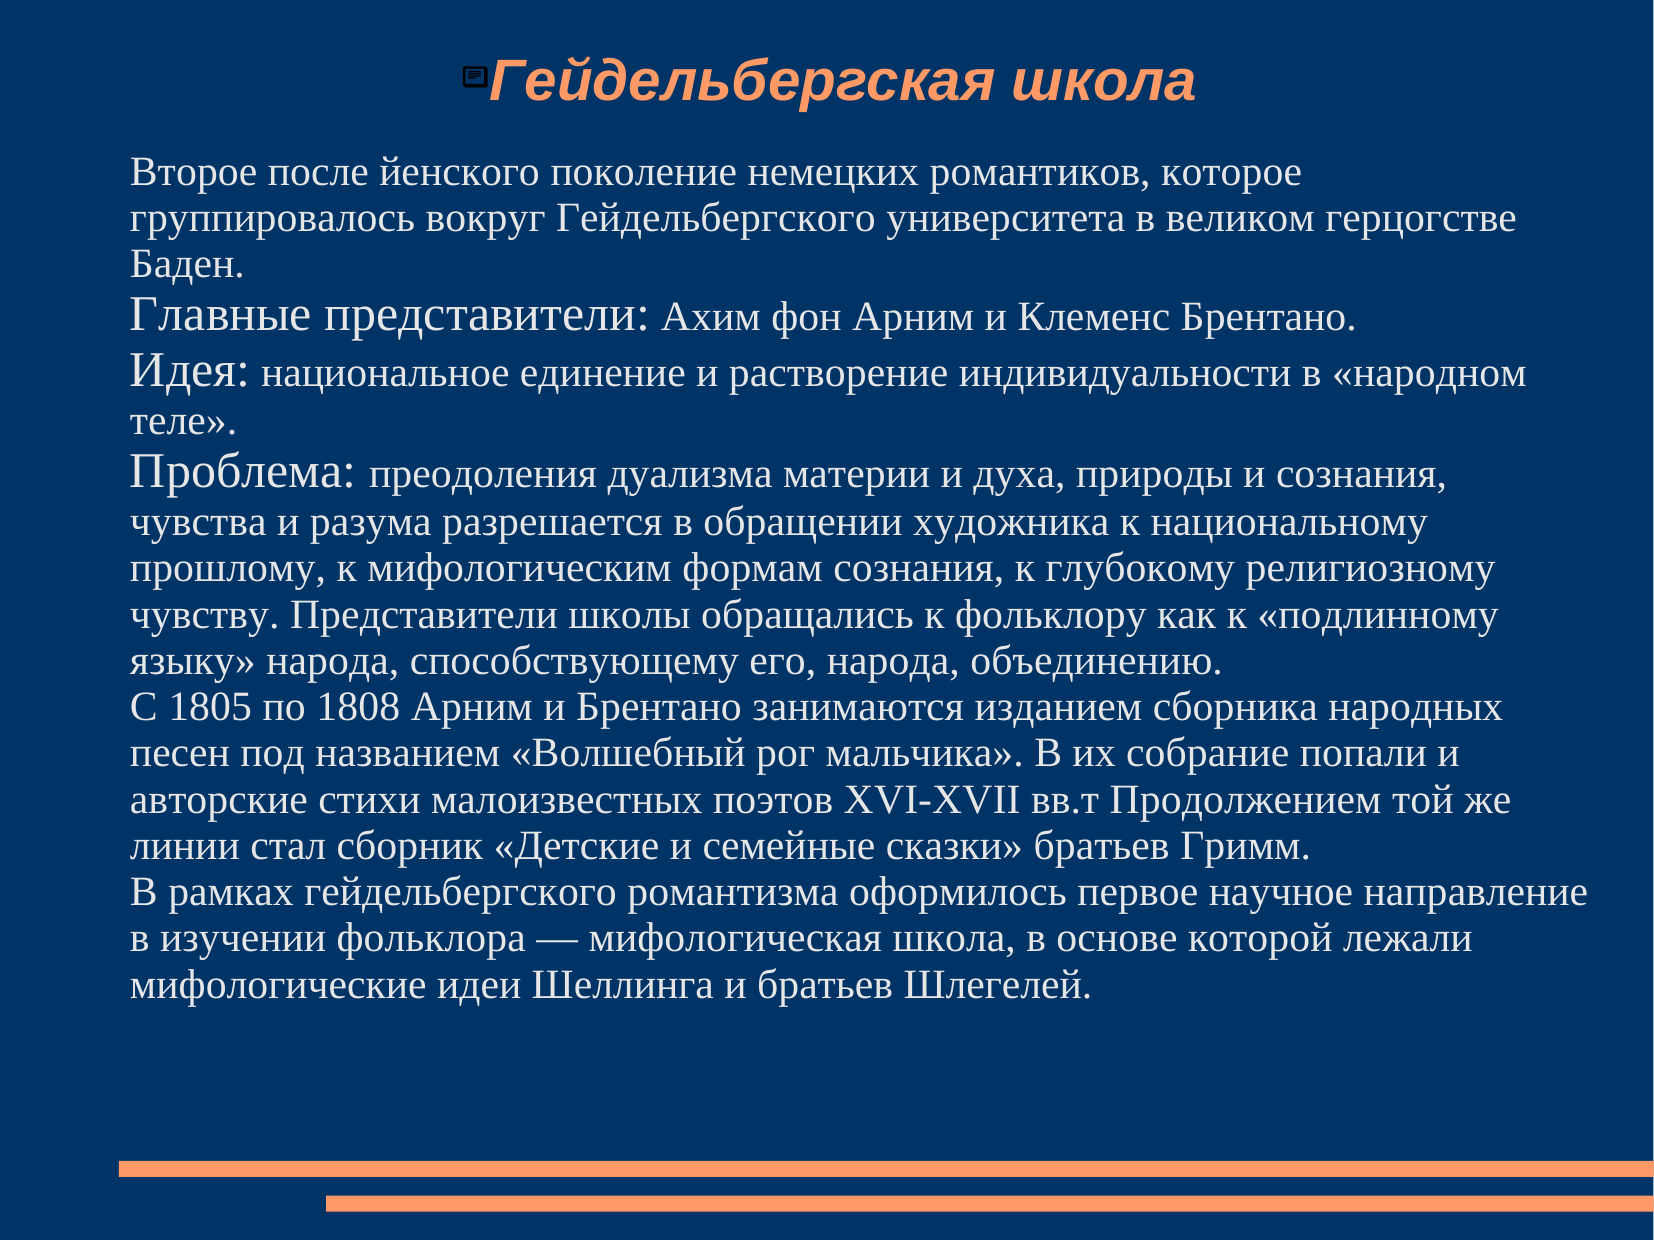

# Гейдельбергская школа
Второе после йенского поколение немецких романтиков, которое группировалось вокруг Гейдельбергского университета в великом герцогстве Баден.
Главные представители: Ахим фон Арним и Клеменс Брентано.
Идея: национальное единение и растворение индивидуальности в «народном теле».
Проблема: преодоления дуализма материи и духа, природы и сознания, чувства и разума разрешается в обращении художника к национальному прошлому, к мифологическим формам сознания, к глубокому религиозному чувству. Представители школы обращались к фольклору как к «подлинному языку» народа, способствующему его, народа, объединению.
С 1805 по 1808 Арним и Брентано занимаются изданием сборника народных песен под названием «Волшебный рог мальчика». В их собрание попали и авторские стихи малоизвестных поэтов XVI-XVII вв.т Продолжением той же линии стал сборник «Детские и семейные сказки» братьев Гримм.
В рамках гейдельбергского романтизма оформилось первое научное направление в изучении фольклора — мифологическая школа, в основе которой лежали мифологические идеи Шеллинга и братьев Шлегелей.